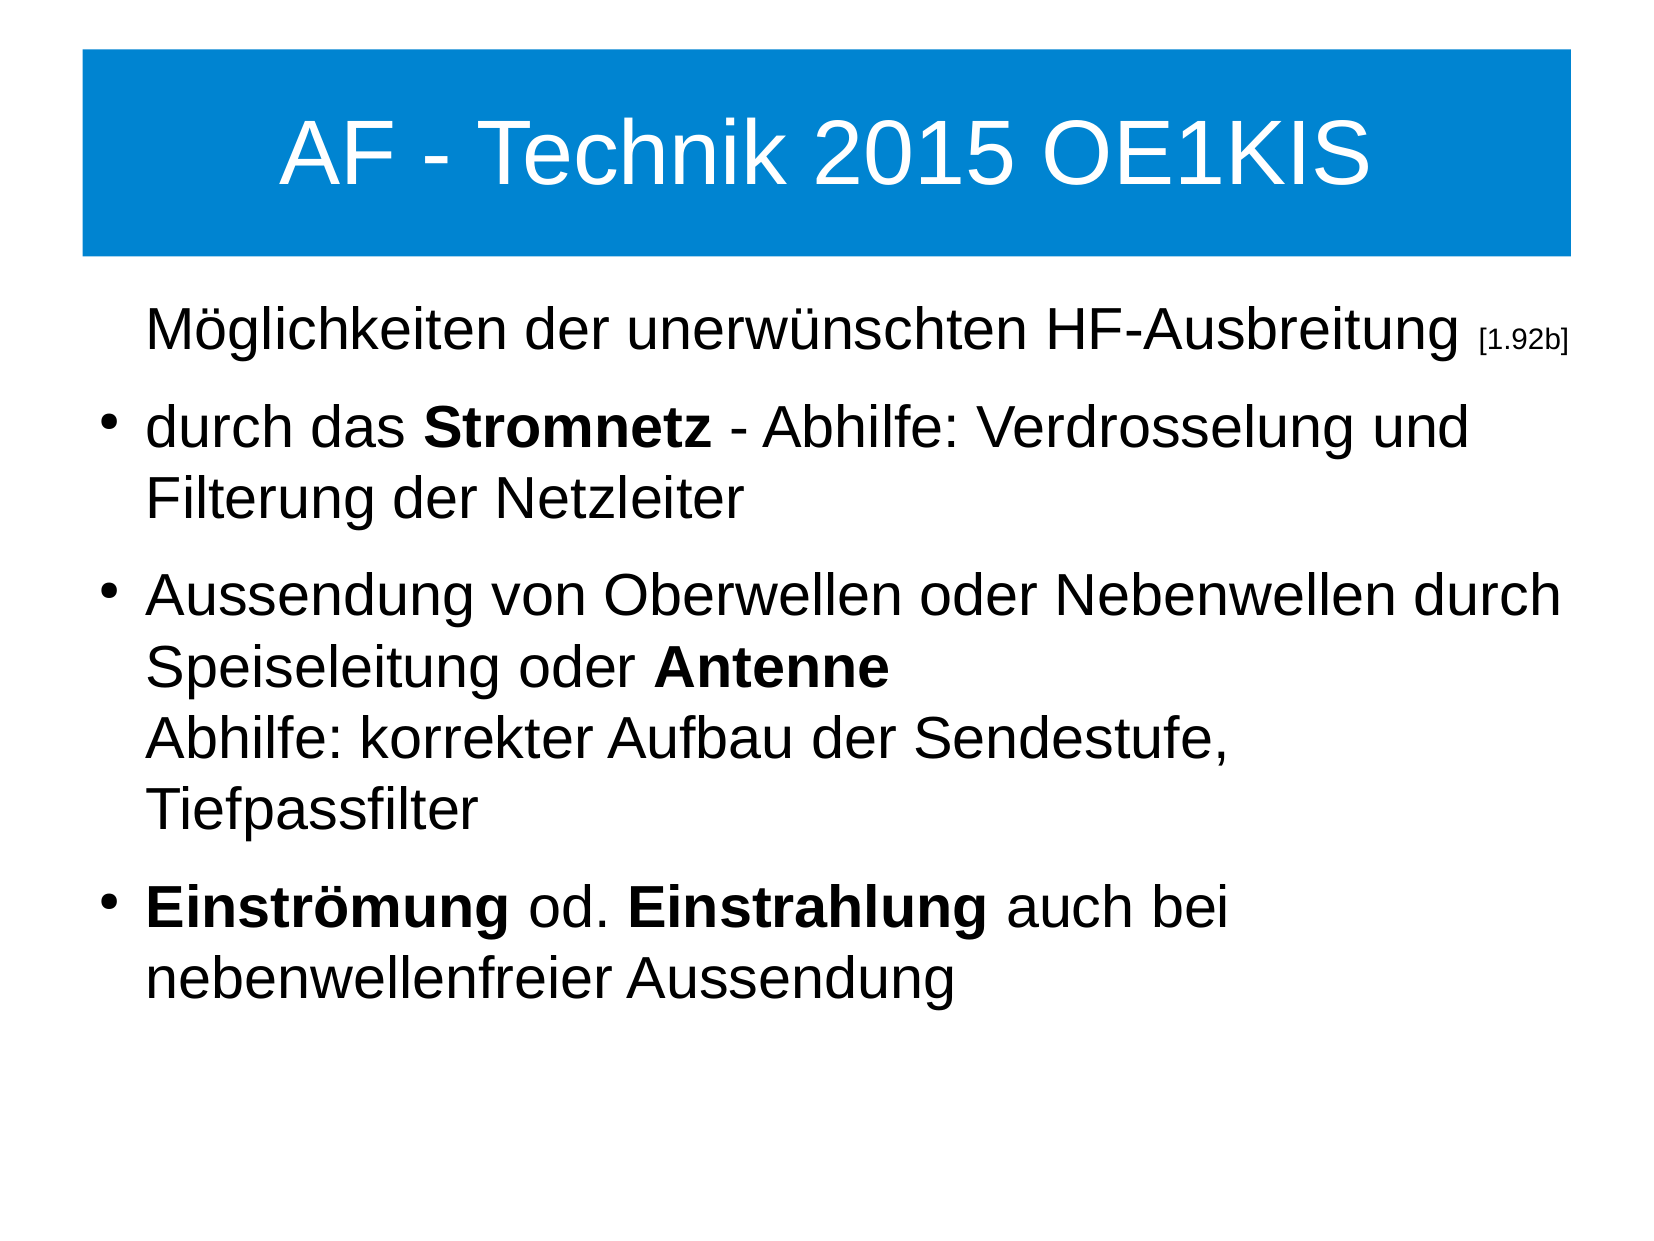

# AF - Technik 2015 OE1KIS
Möglichkeiten der unerwünschten HF-Ausbreitung [1.92b]
durch das Stromnetz - Abhilfe: Verdrosselung und Filterung der Netzleiter
Aussendung von Oberwellen oder Nebenwellen durch Speiseleitung oder Antenne
Abhilfe: korrekter Aufbau der Sendestufe, Tiefpassfilter
Einströmung od. Einstrahlung auch bei nebenwellenfreier Aussendung